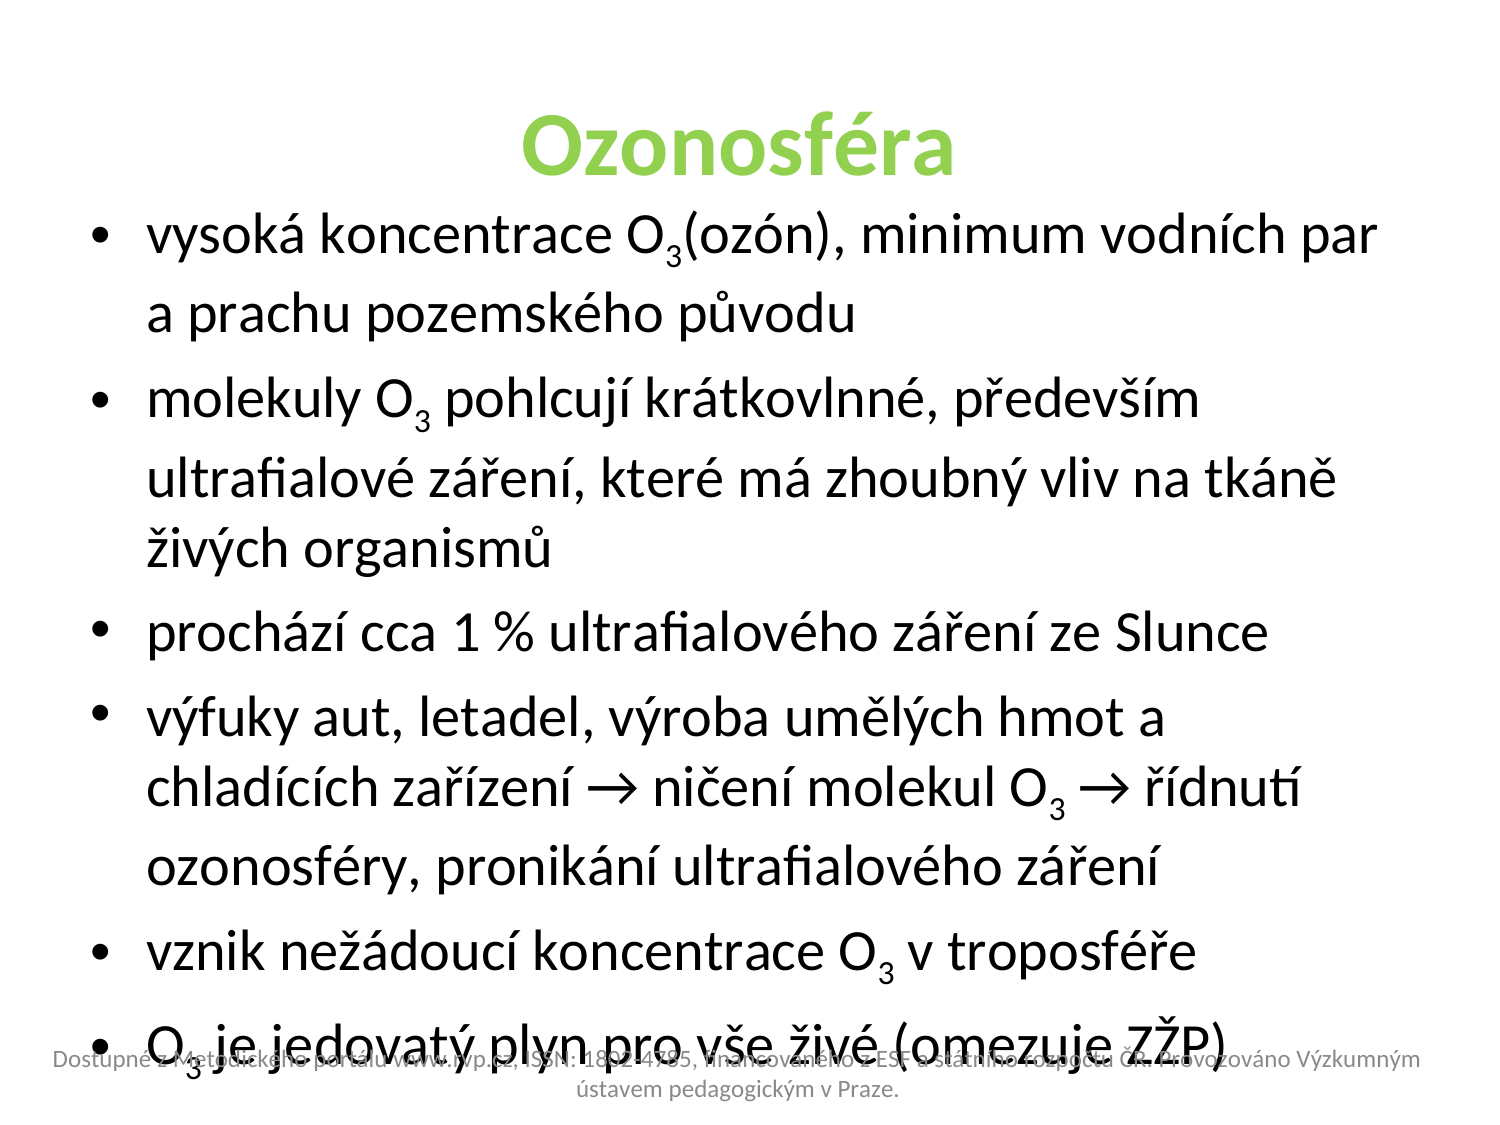

# Ozonosféra
vysoká koncentrace O3(ozón), minimum vodních par a prachu pozemského původu
molekuly O3 pohlcují krátkovlnné, především ultrafialové záření, které má zhoubný vliv na tkáně živých organismů
prochází cca 1 % ultrafialového záření ze Slunce
výfuky aut, letadel, výroba umělých hmot a chladících zařízení → ničení molekul O3 → řídnutí ozonosféry, pronikání ultrafialového záření
vznik nežádoucí koncentrace O3 v troposféře
O3 je jedovatý plyn pro vše živé (omezuje ZŽP)
Dostupné z Metodického portálu www.rvp.cz, ISSN: 1802-4785, financovaného z ESF a státního rozpočtu ČR. Provozováno Výzkumným ústavem pedagogickým v Praze.